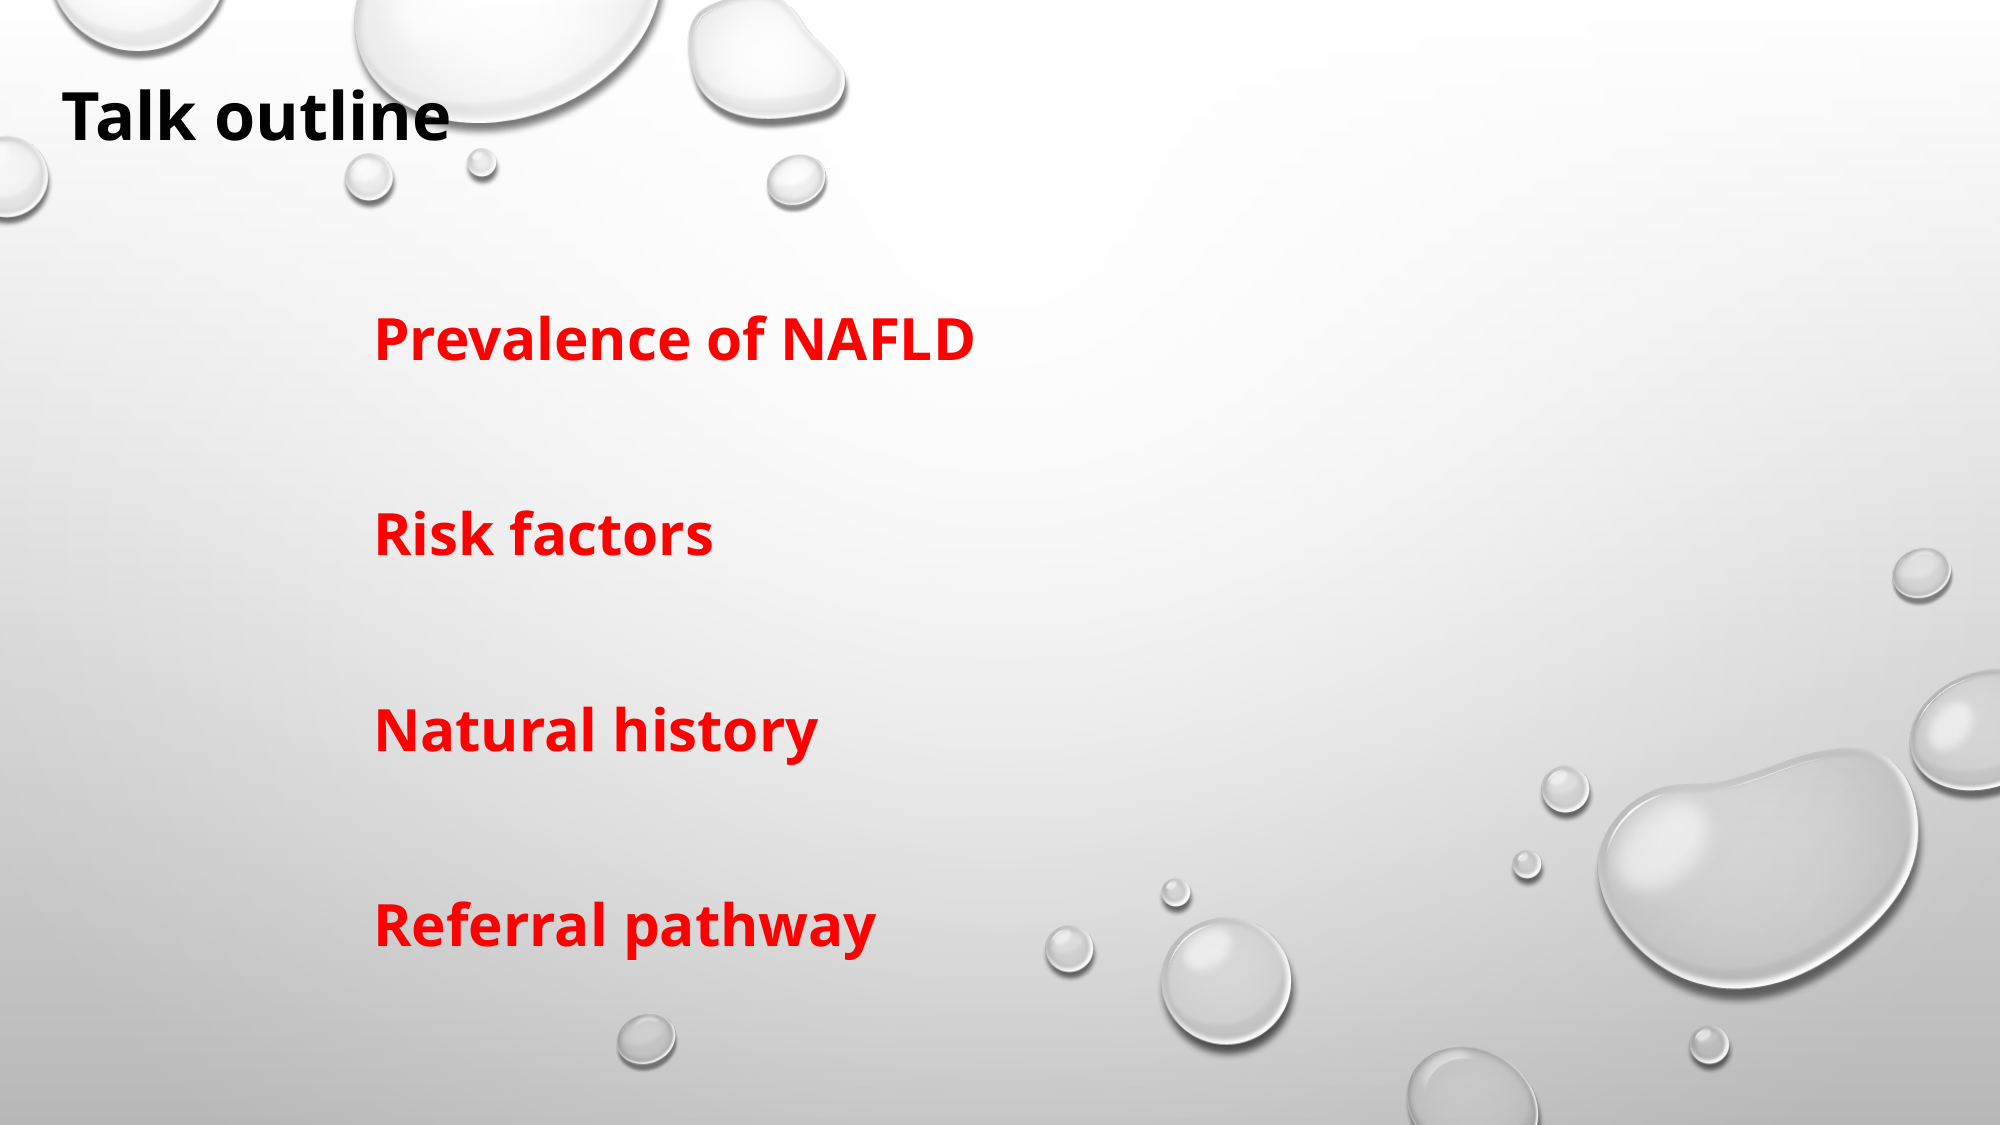

Talk outline
Prevalence of NAFLD
Risk factors
Natural history
Referral pathway